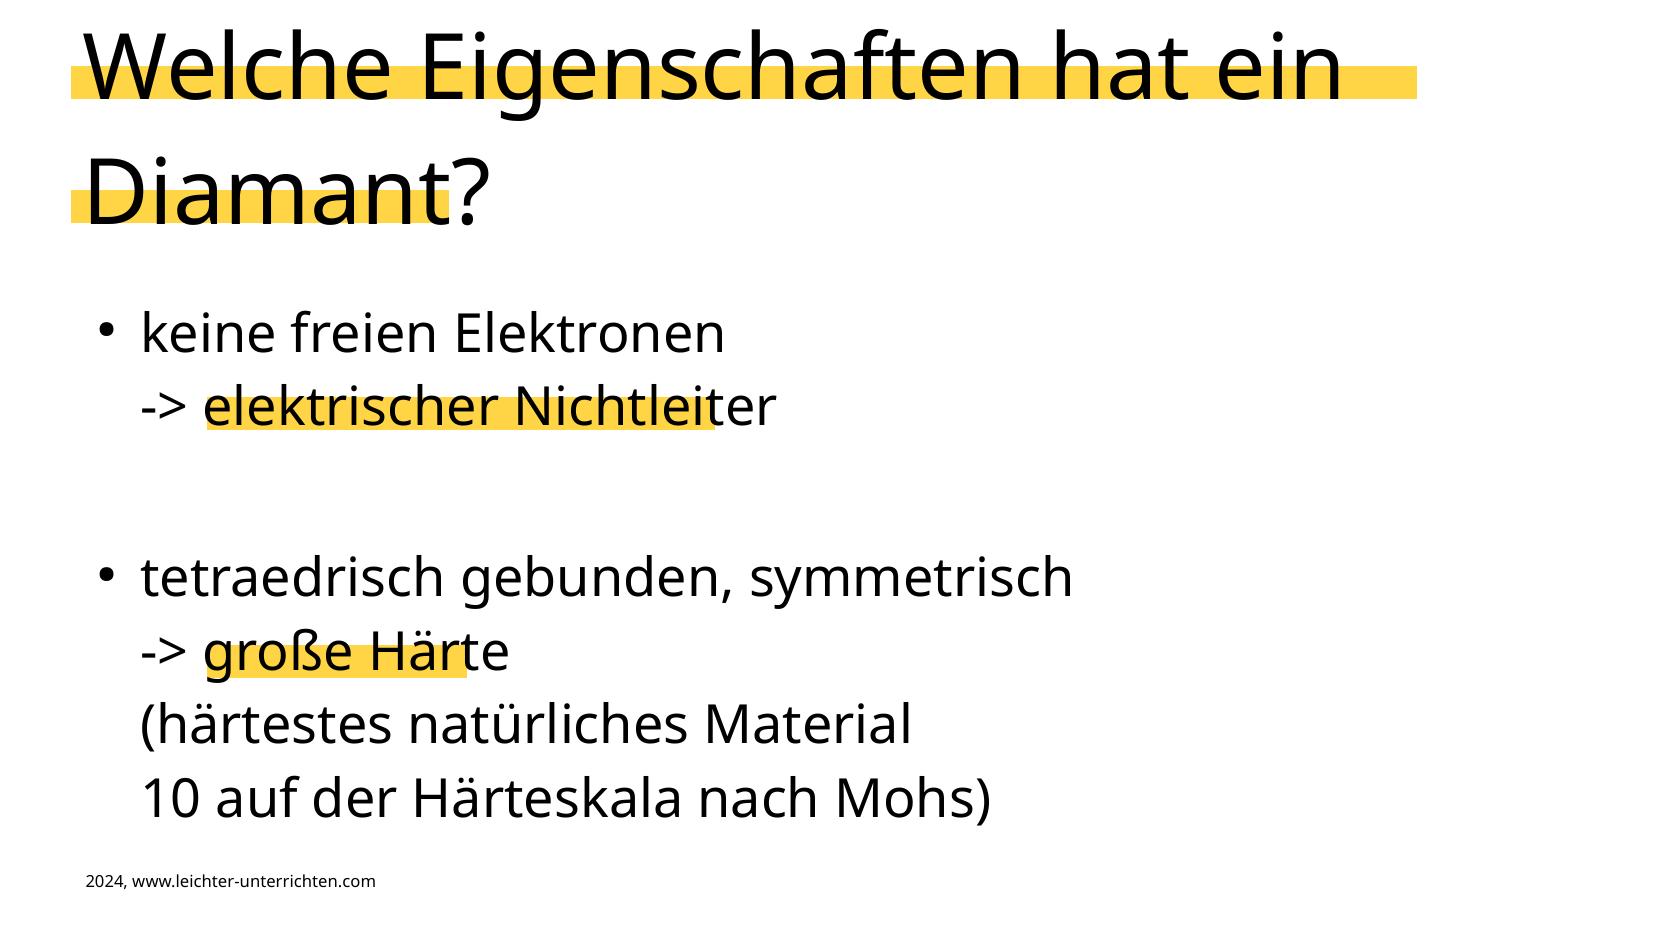

# Welche Eigenschaften hat ein Diamant?
keine freien Elektronen
-> elektrischer Nichtleiter
tetraedrisch gebunden, symmetrisch
-> große Härte
(härtestes natürliches Material
10 auf der Härteskala nach Mohs)